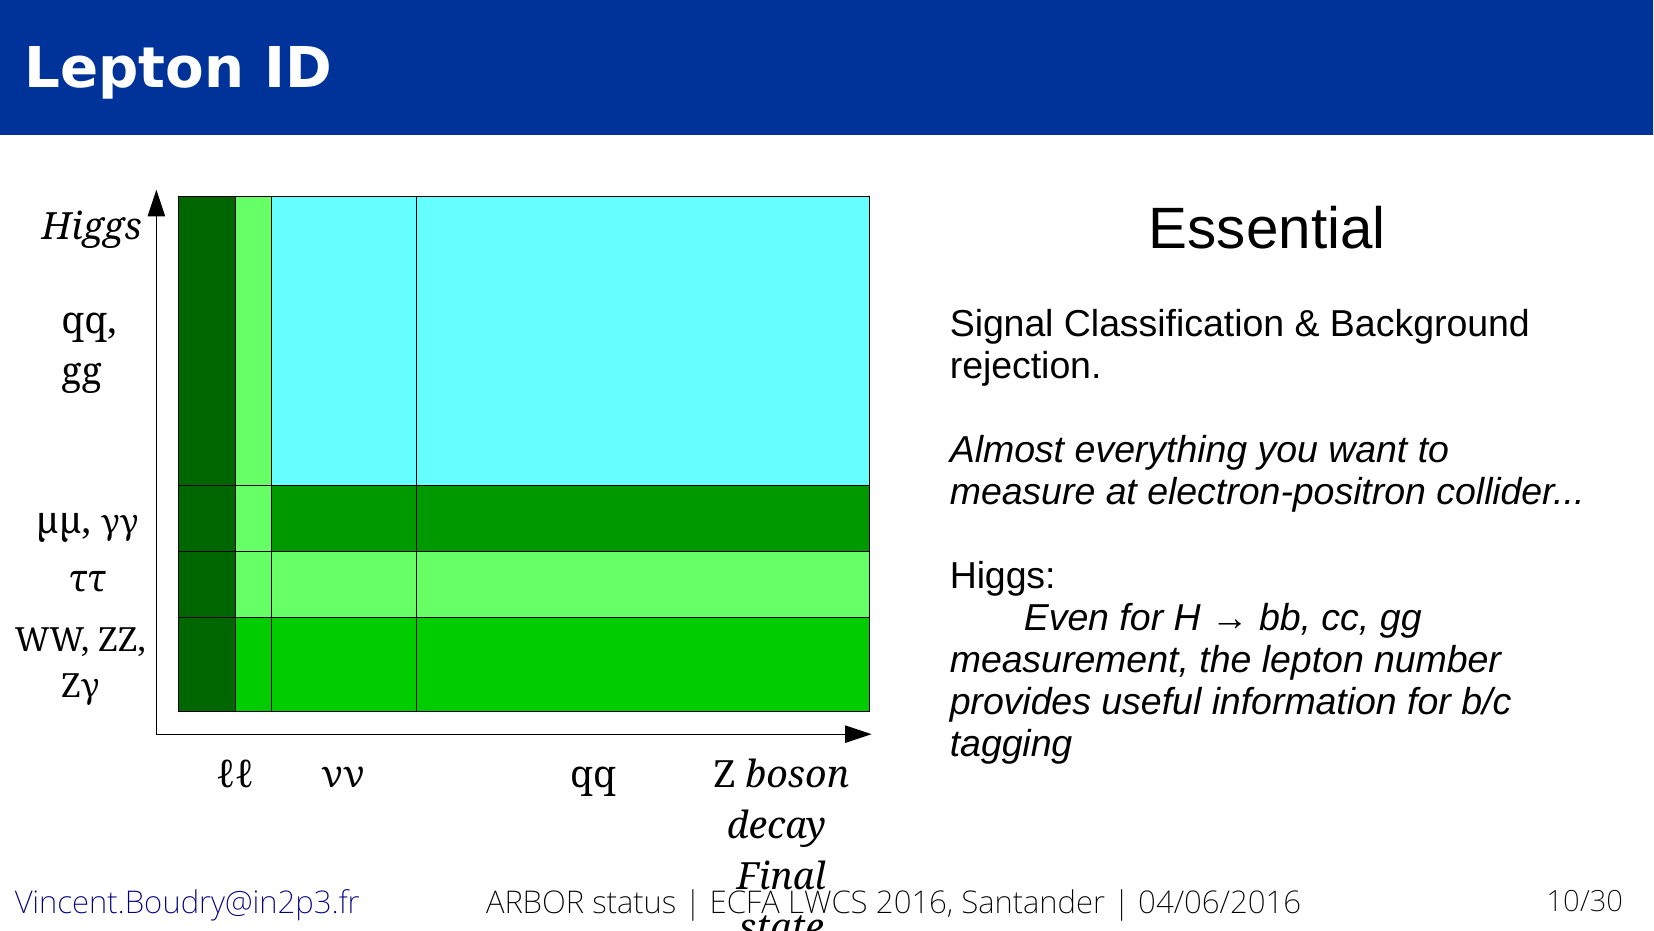

# Lepton ID
Essential
Signal Classification & Background rejection.
Almost everything you want to measure at electron-positron collider...
Higgs:
	Even for H → bb, cc, gg measurement, the lepton number provides useful information for b/c tagging
Higgs
| | | | |
| --- | --- | --- | --- |
| | | | |
| | | | |
| | | | |
qq,
gg
μμ, γγ
ττ
WW, ZZ,
Zγ
ℓℓ
νν
qq
Z boson
decay
Final state
ARBOR status | ECFA LWCS 2016, Santander | 04/06/2016
10